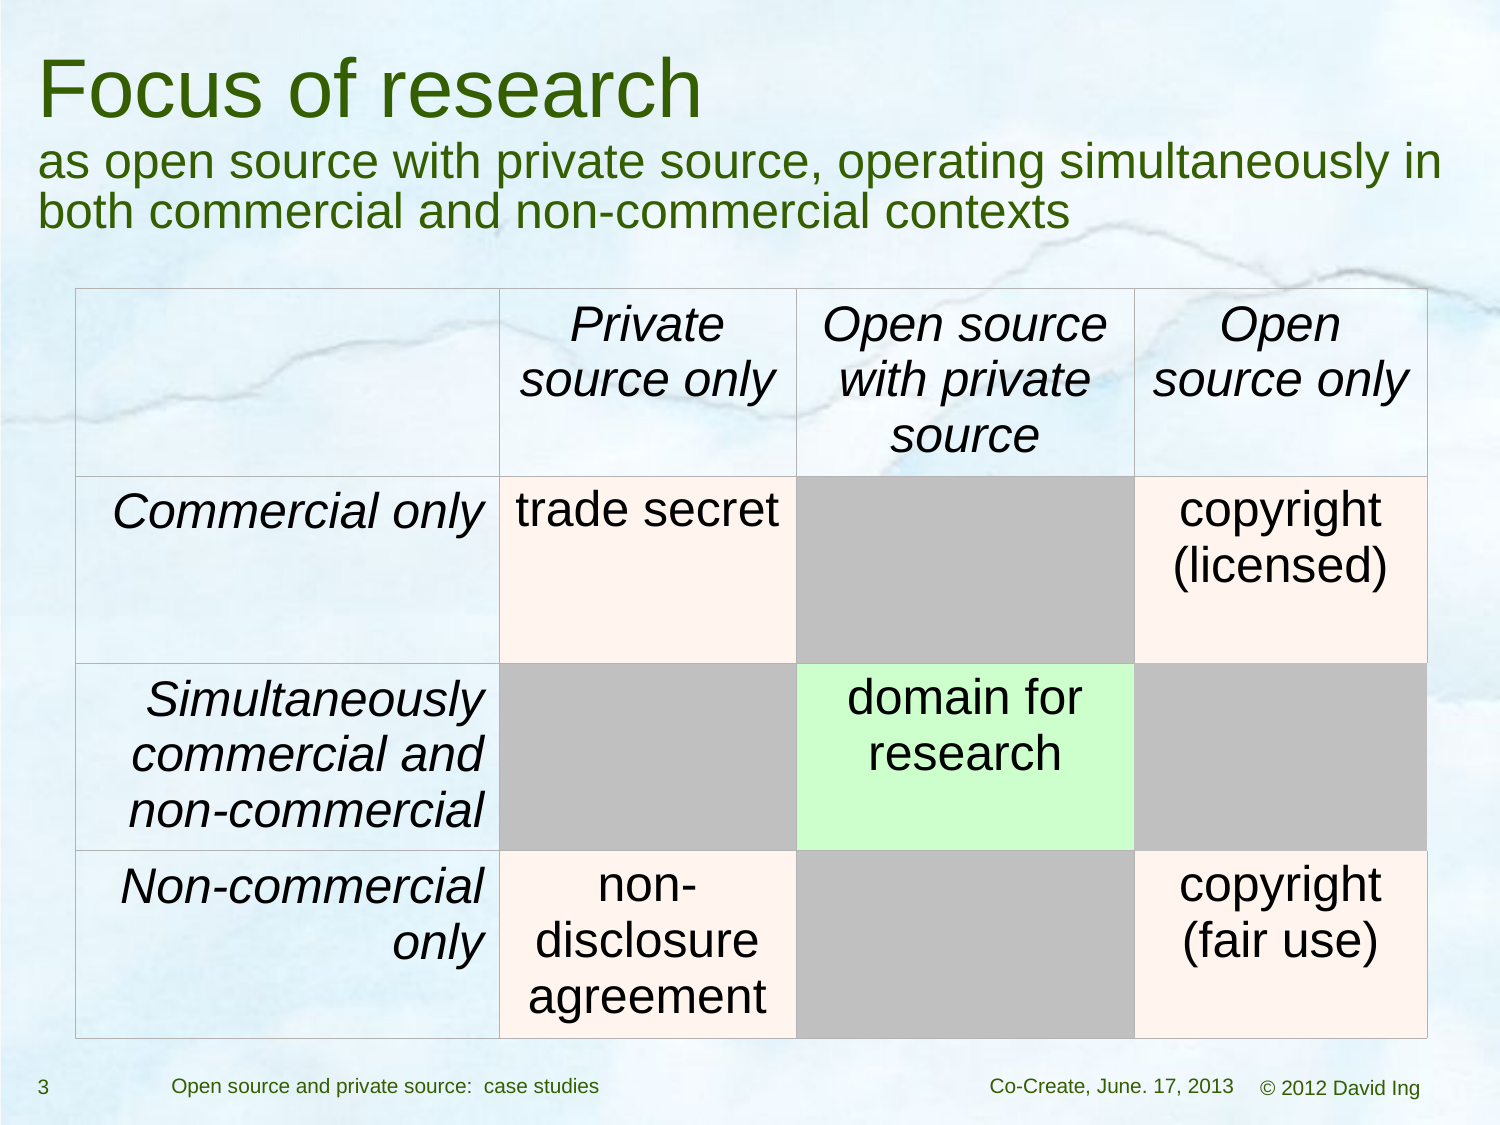

# Focus of research as open source with private source, operating simultaneously in both commercial and non-commercial contexts
| | Private source only | Open source with private source | Open source only |
| --- | --- | --- | --- |
| Commercial only | trade secret | | copyright (licensed) |
| Simultaneously commercial and non-commercial | | domain for research | |
| Non-commercial only | non-disclosure agreement | | copyright (fair use) |
Open source and private source: case studies
Co-Create, June. 17, 2013
3